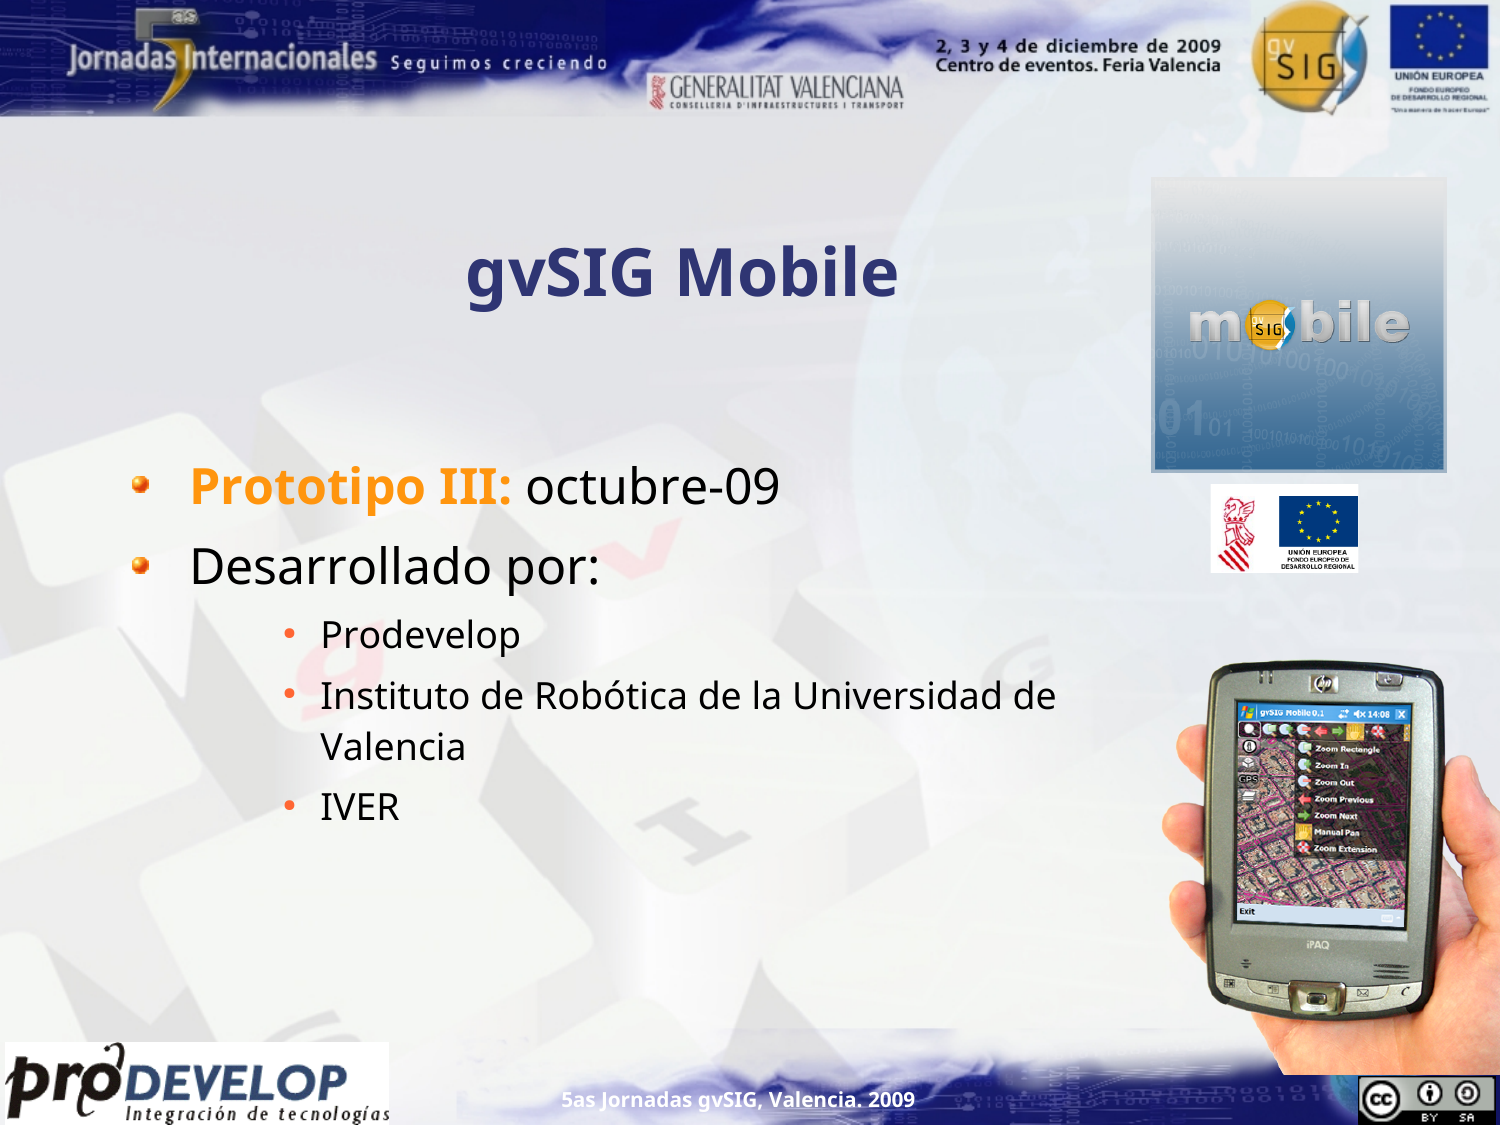

gvSIG Mobile
# Prototipo III: octubre-09
Desarrollado por:
Prodevelop
Instituto de Robótica de la Universidad de Valencia
IVER
25/10/2006
7
Plan Difusión Interna gvSIG v. 2.0